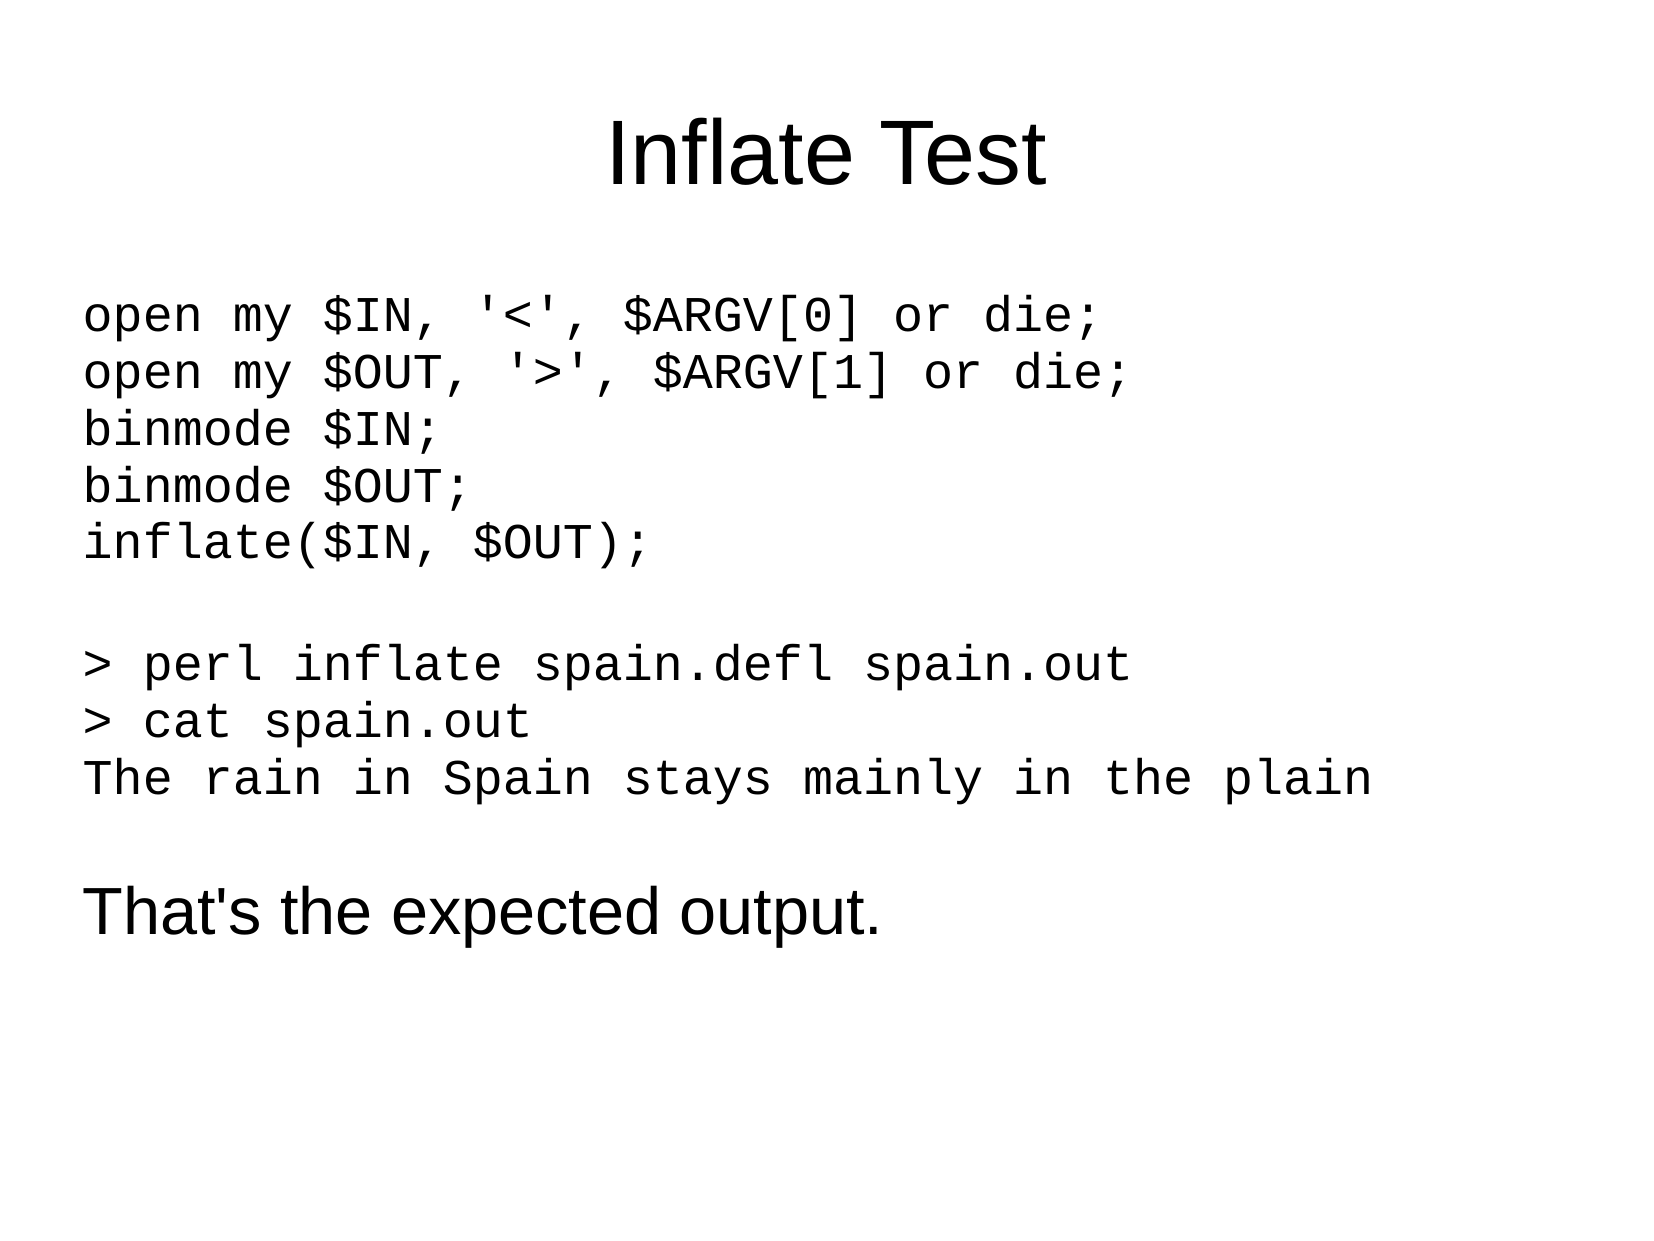

# Inflate Test
open my $IN, '<', $ARGV[0] or die;
open my $OUT, '>', $ARGV[1] or die;
binmode $IN;
binmode $OUT;
inflate($IN, $OUT);
> perl inflate spain.defl spain.out
> cat spain.out
The rain in Spain stays mainly in the plain
That's the expected output.